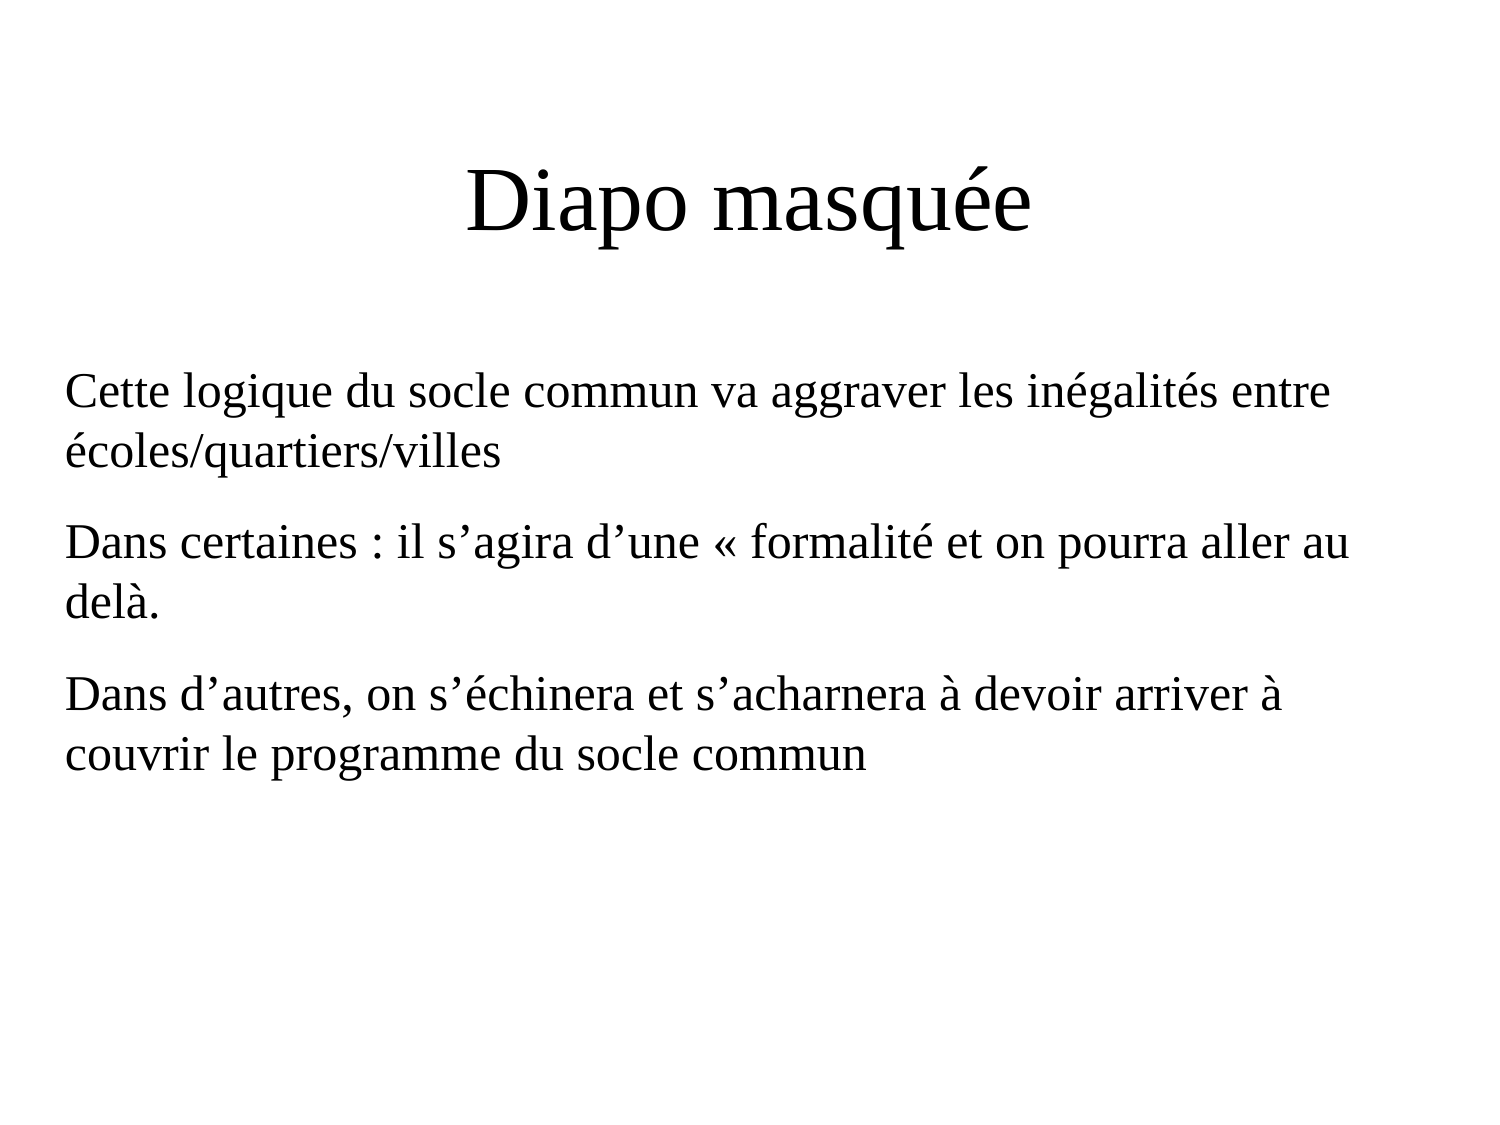

# Diapo masquée
Cette logique du socle commun va aggraver les inégalités entre écoles/quartiers/villes
Dans certaines : il s’agira d’une « formalité et on pourra aller au delà.
Dans d’autres, on s’échinera et s’acharnera à devoir arriver à couvrir le programme du socle commun